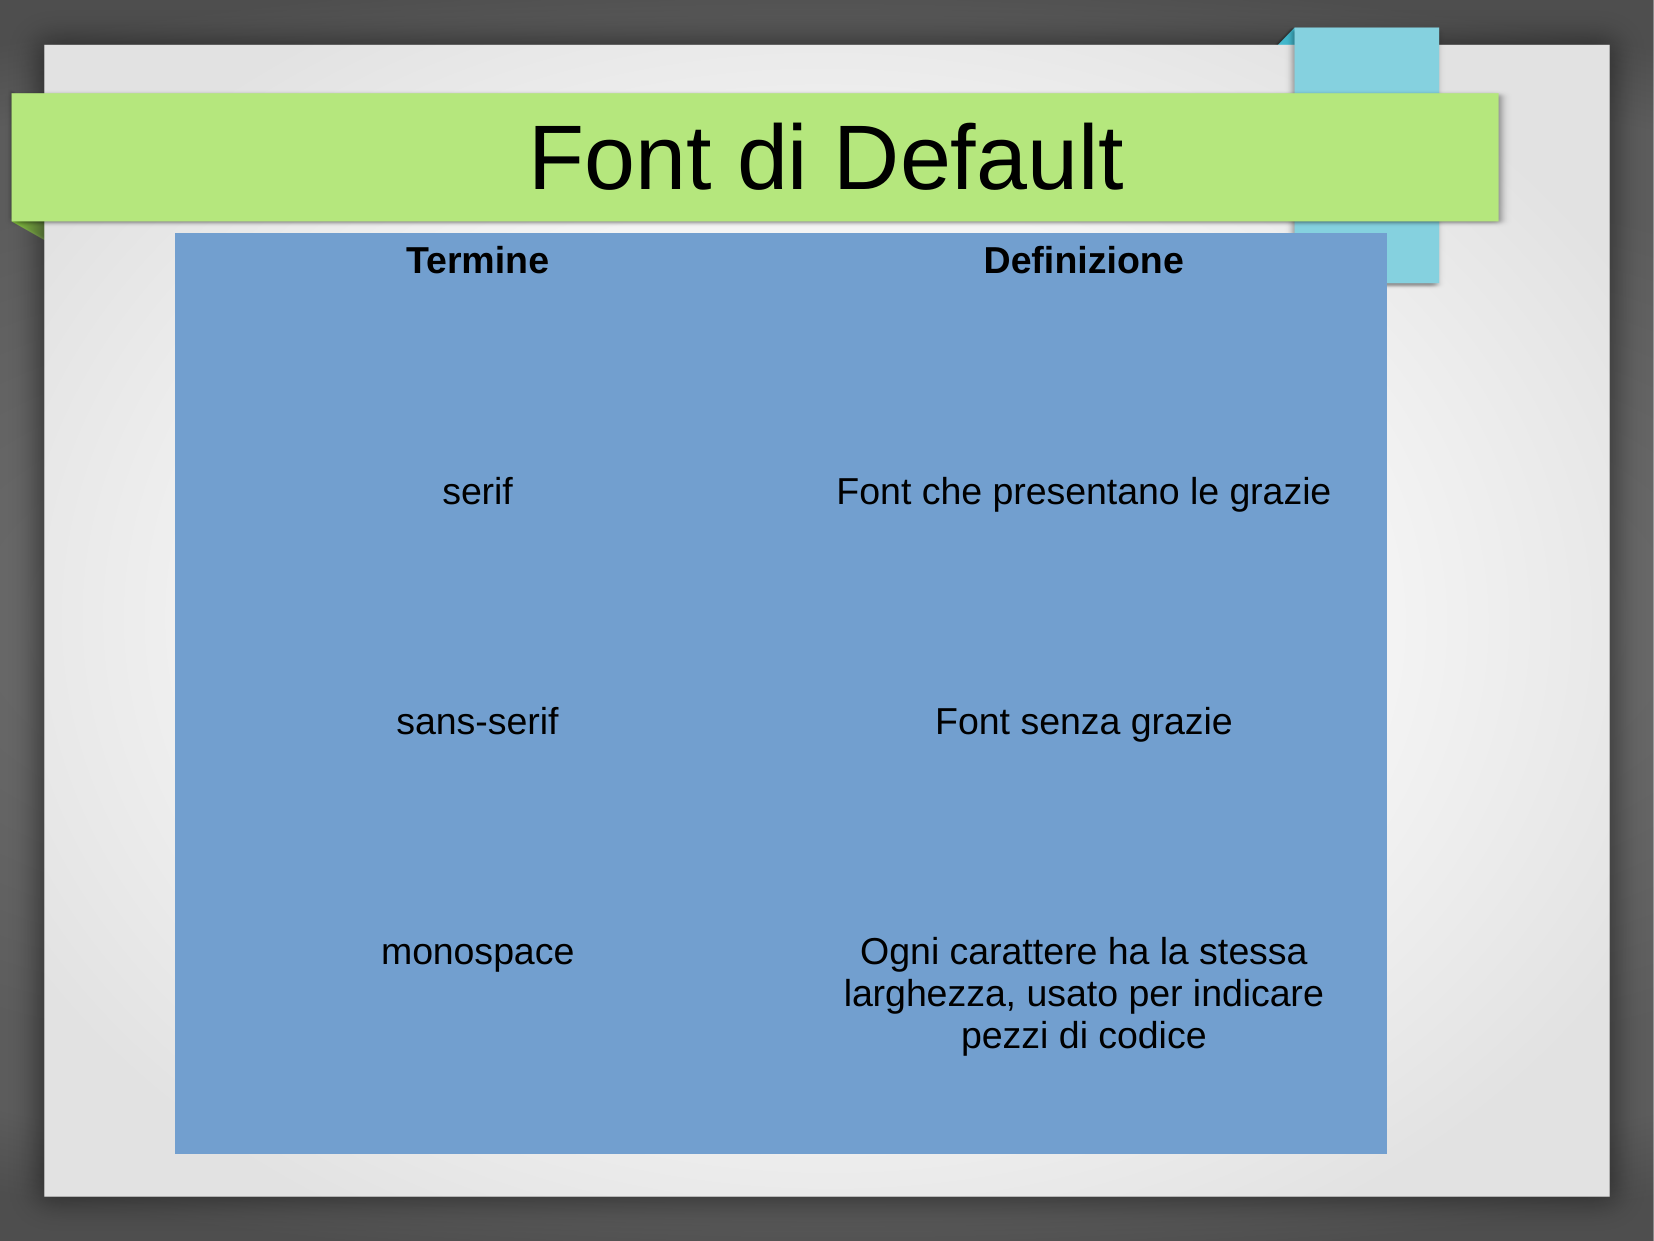

# Font di Default
| Termine | Definizione |
| --- | --- |
| serif | Font che presentano le grazie |
| sans-serif | Font senza grazie |
| monospace | Ogni carattere ha la stessa larghezza, usato per indicare pezzi di codice |